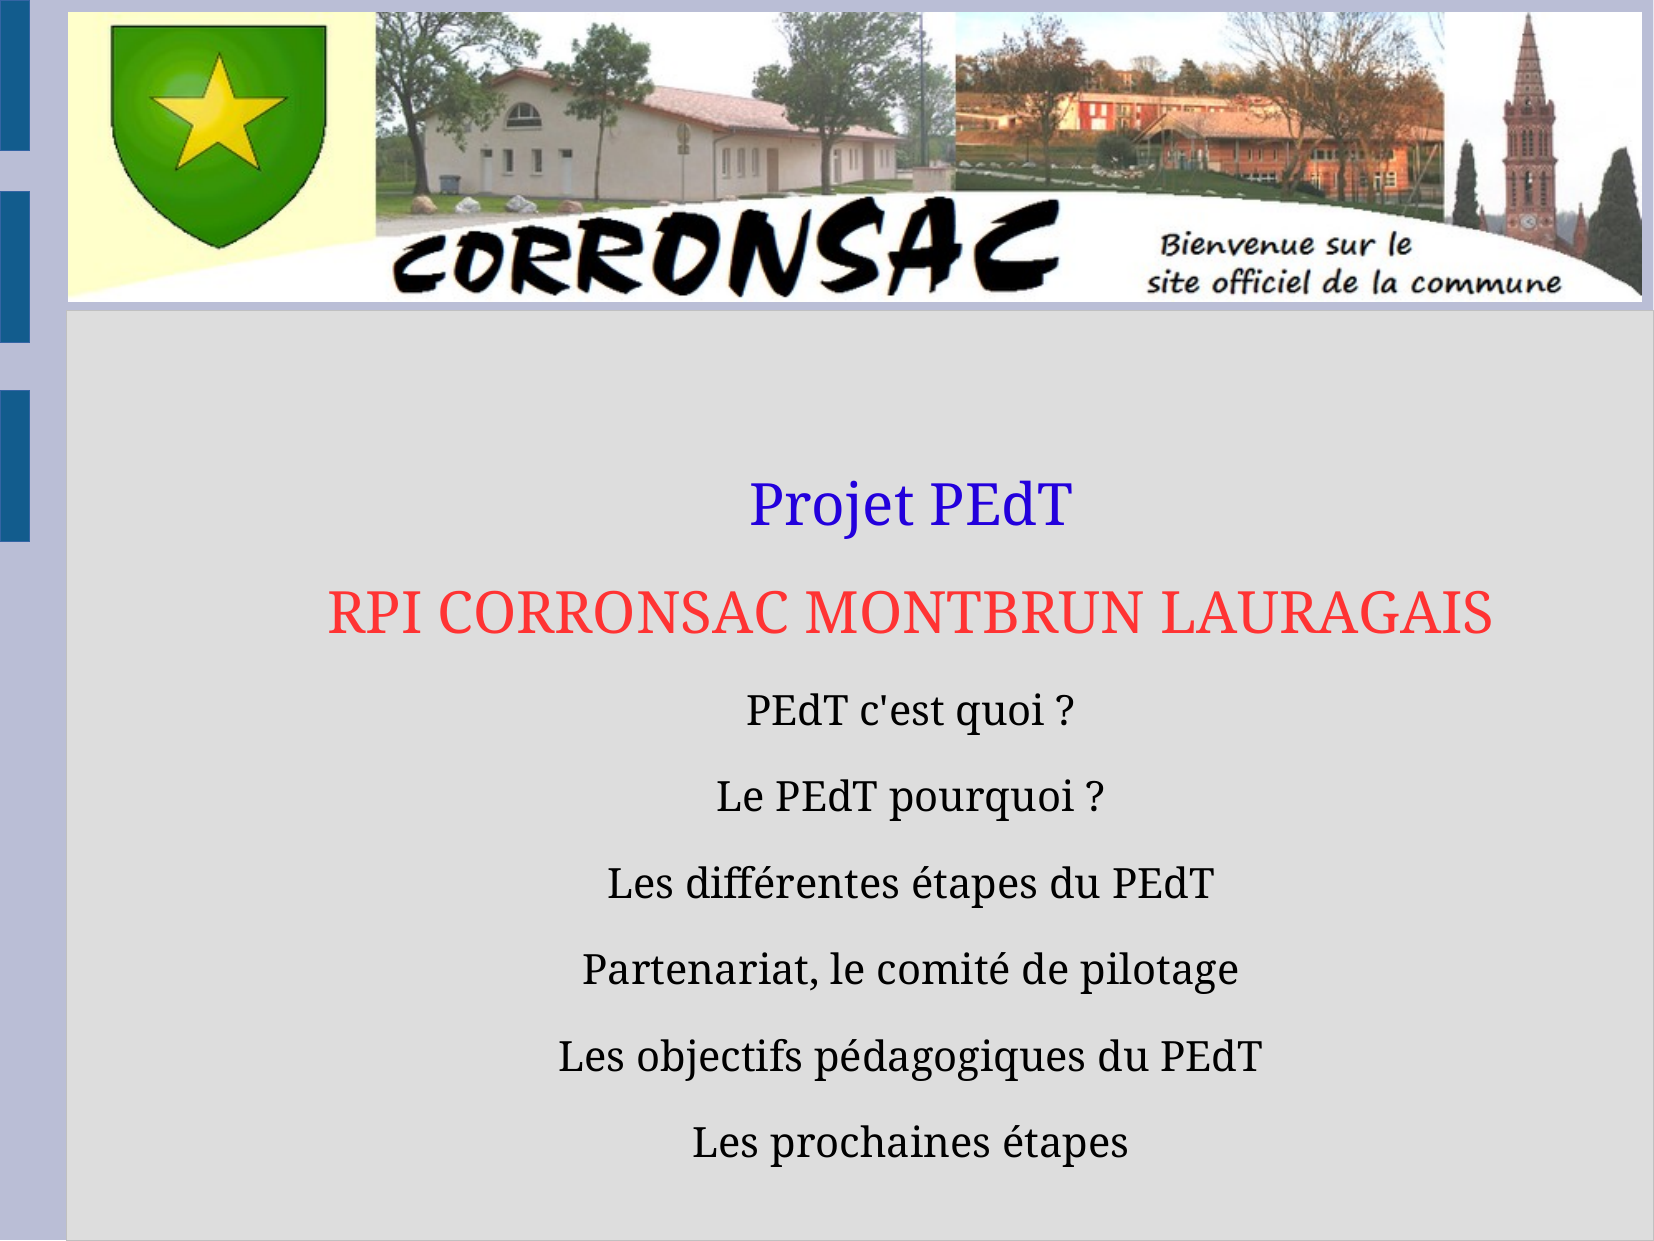

# Proposition de stratégie
Projet PEdT
RPI CORRONSAC MONTBRUN LAURAGAIS
PEdT c'est quoi ?
Le PEdT pourquoi ?
Les différentes étapes du PEdT
Partenariat, le comité de pilotage
Les objectifs pédagogiques du PEdT
Les prochaines étapes